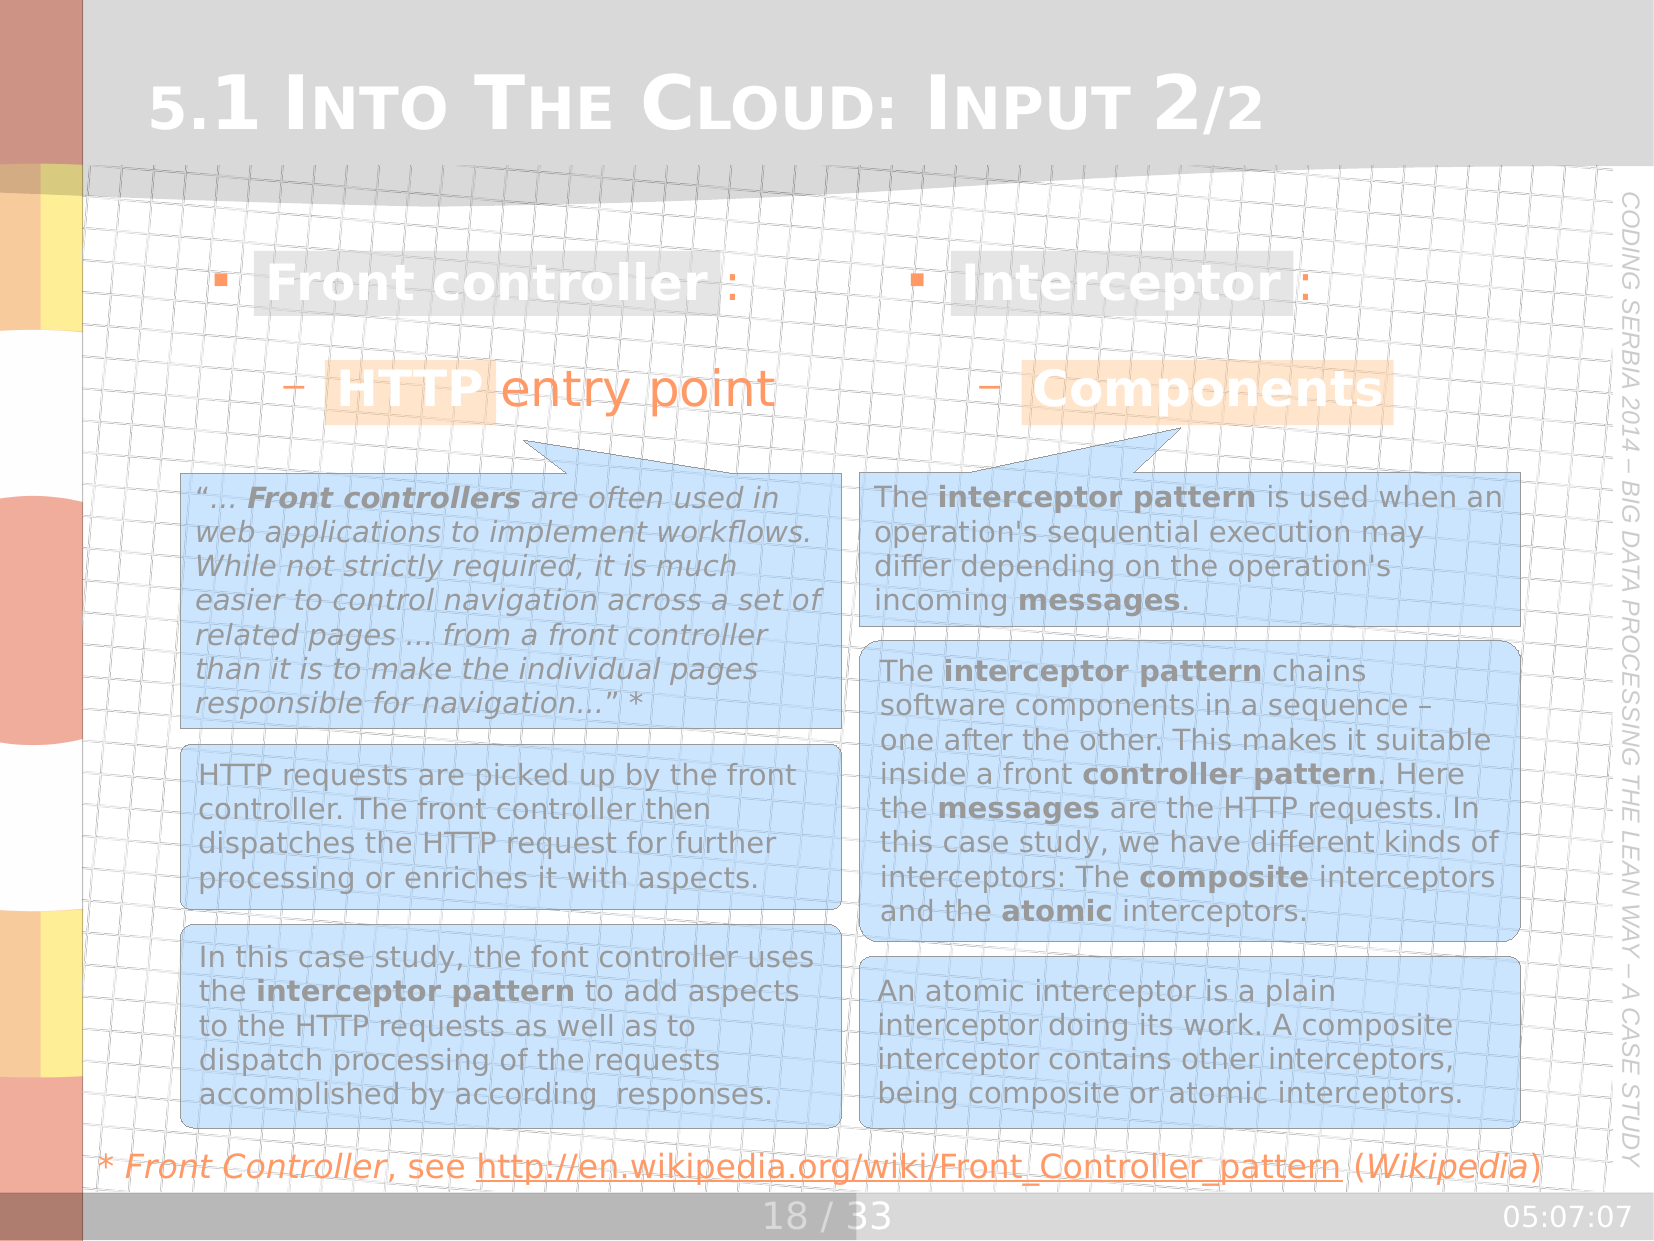

# 5.1 INTO THE CLOUD: INPUT 2/2
Front controller :
HTTP entry point
Interceptor :
Components
The interceptor pattern is used when an operation's sequential execution may differ depending on the operation's incoming messages.
“... Front controllers are often used in web applications to implement workflows. While not strictly required, it is much easier to control navigation across a set of related pages ... from a front controller than it is to make the individual pages responsible for navigation...” *
The interceptor pattern chains software components in a sequence – one after the other. This makes it suitable inside a front controller pattern. Here the messages are the HTTP requests. In this case study, we have different kinds of interceptors: The composite interceptors and the atomic interceptors.
HTTP requests are picked up by the front controller. The front controller then dispatches the HTTP request for further processing or enriches it with aspects.
In this case study, the font controller uses the interceptor pattern to add aspects to the HTTP requests as well as to dispatch processing of the requests accomplished by according responses.
An atomic interceptor is a plain interceptor doing its work. A composite interceptor contains other interceptors, being composite or atomic interceptors.
* Front Controller, see http://en.wikipedia.org/wiki/Front_Controller_pattern (Wikipedia)